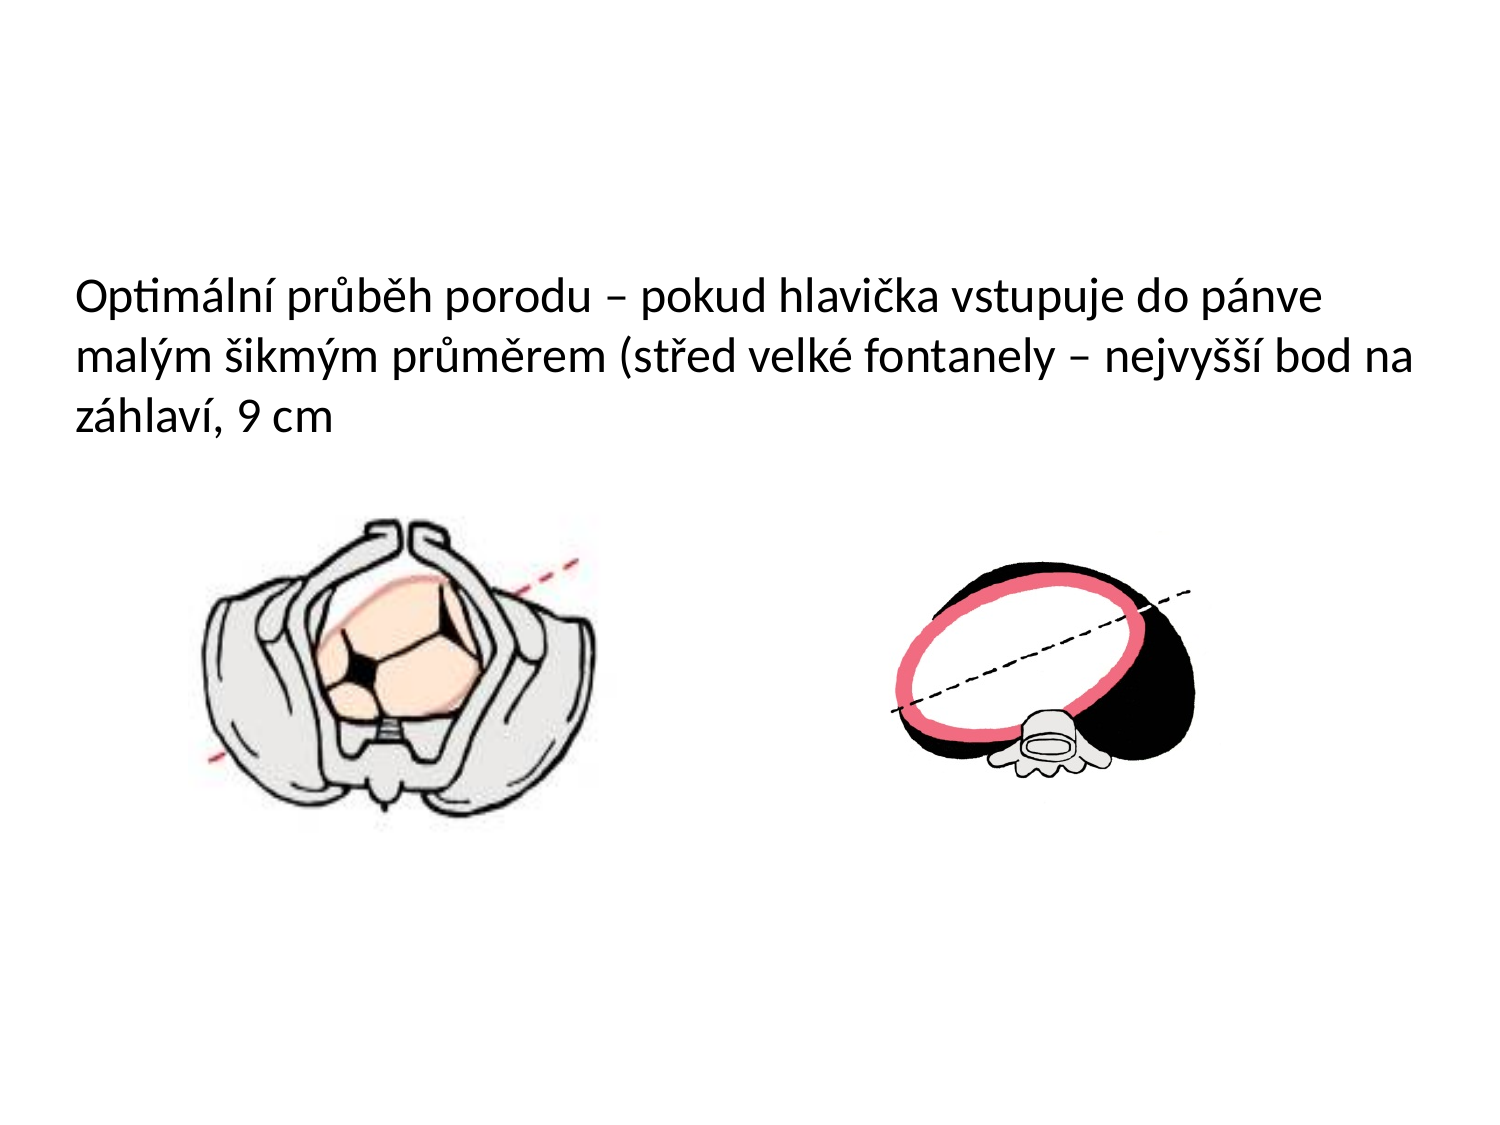

#
Optimální průběh porodu – pokud hlavička vstupuje do pánve malým šikmým průměrem (střed velké fontanely – nejvyšší bod na záhlaví, 9 cm